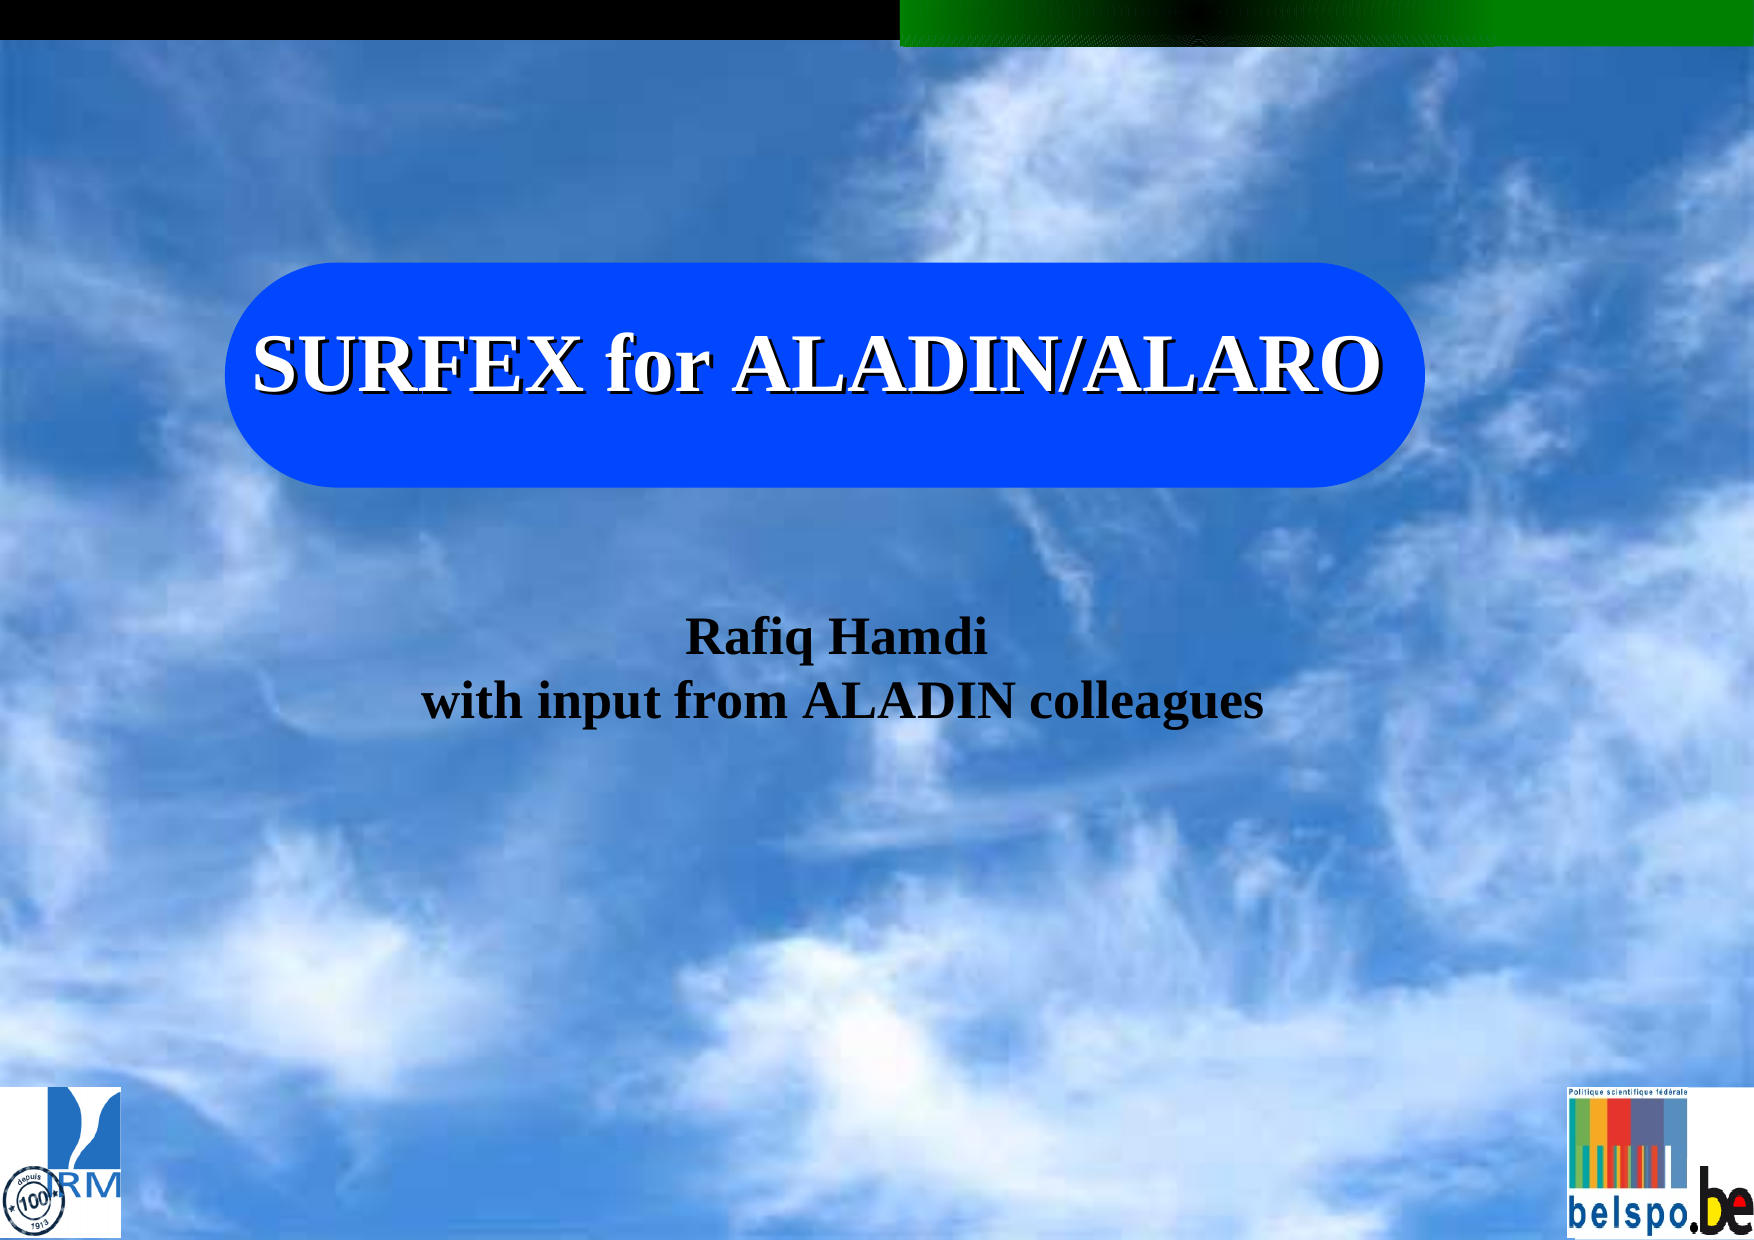

SURFEX for ALADIN/ALARO
Rafiq Hamdi
with input from ALADIN colleagues